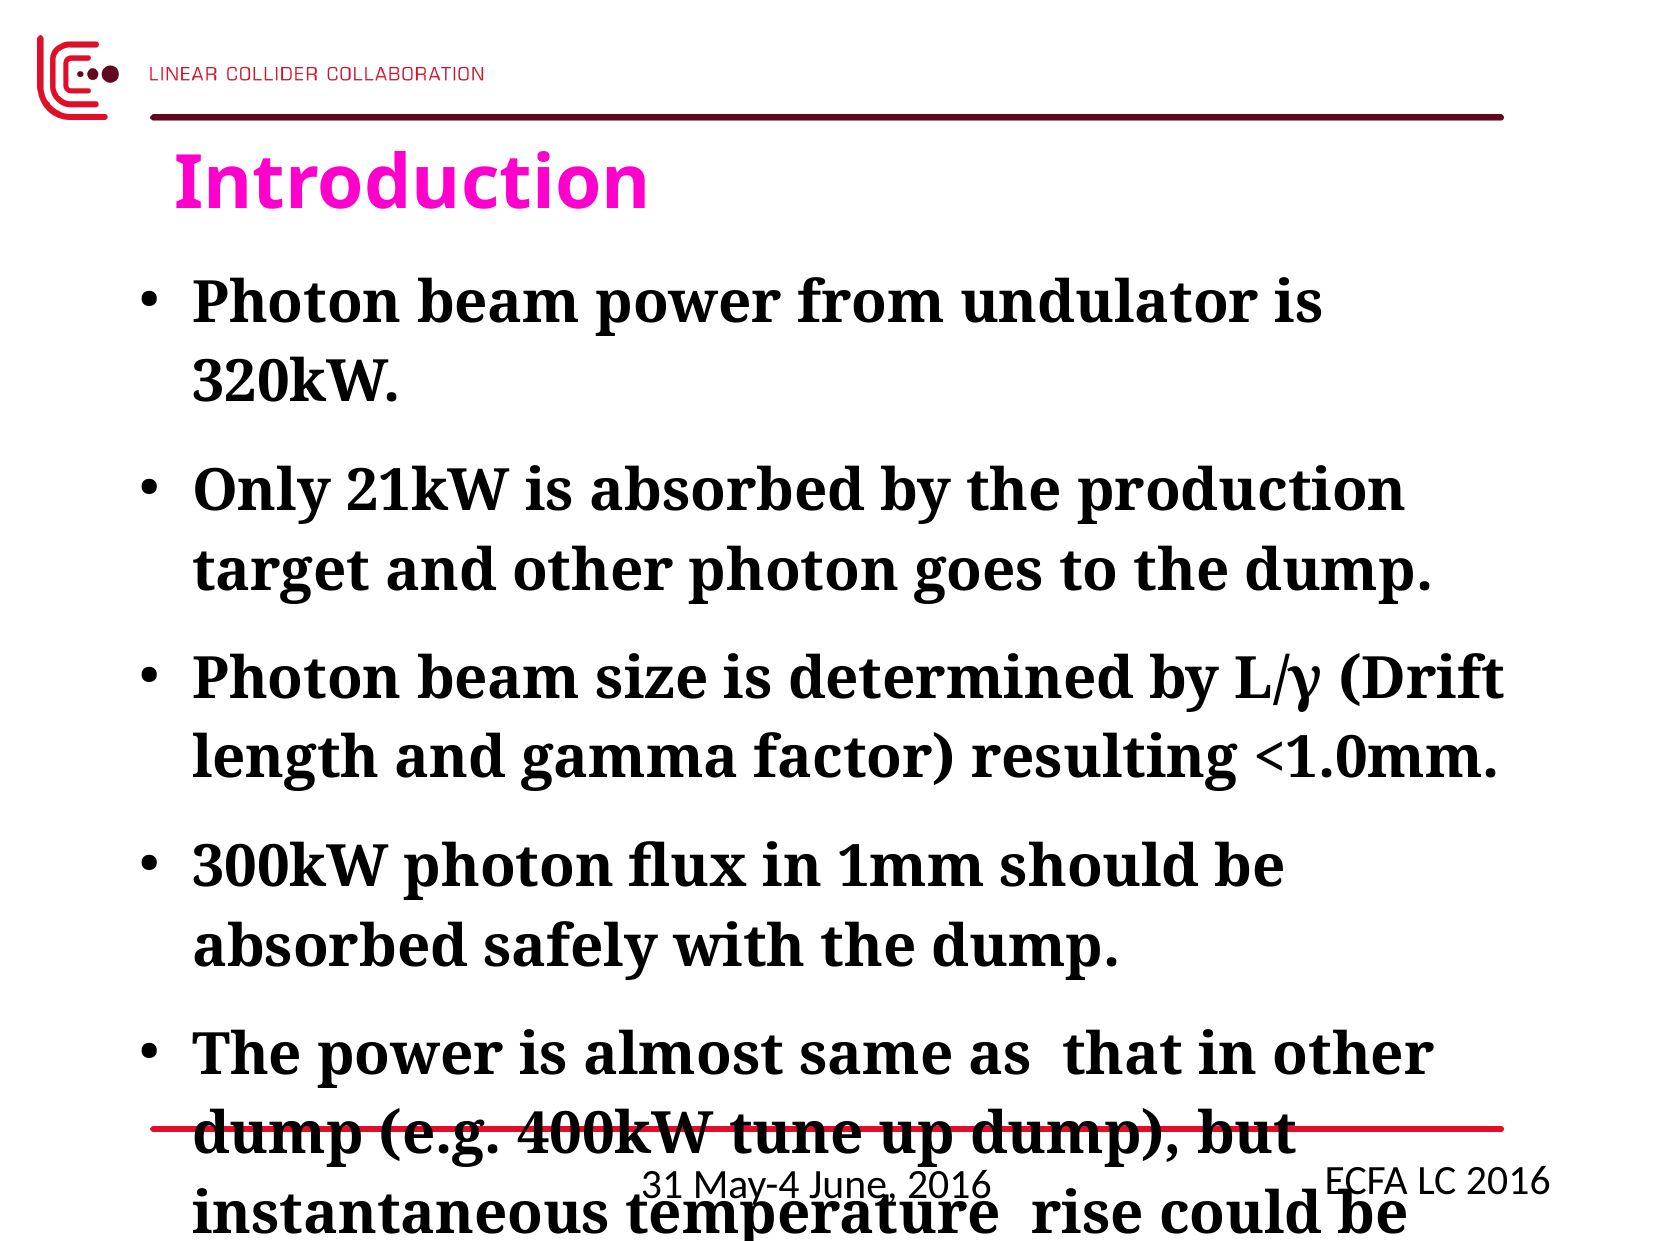

# Introduction
Photon beam power from undulator is 320kW.
Only 21kW is absorbed by the production target and other photon goes to the dump.
Photon beam size is determined by L/γ (Drift length and gamma factor) resulting <1.0mm.
300kW photon flux in 1mm should be absorbed safely with the dump.
The power is almost same as that in other dump (e.g. 400kW tune up dump), but instantaneous temperature rise could be critical.